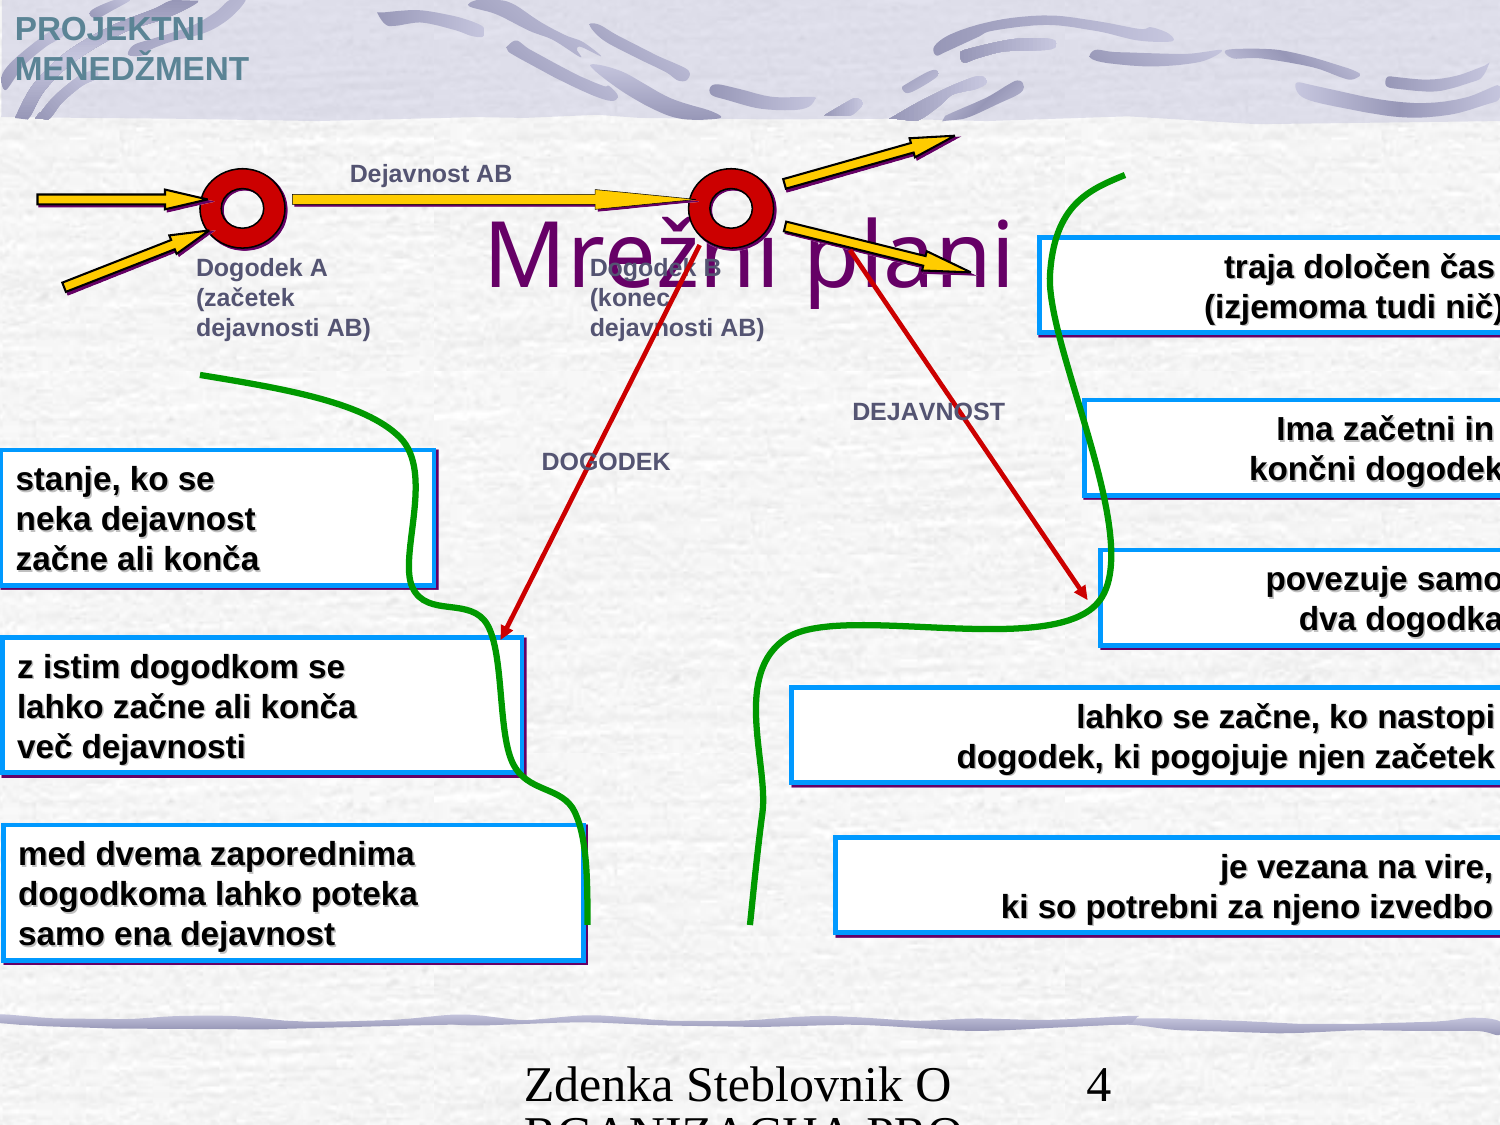

PROJEKTNI MENEDŽMENT
# Mrežni plani
Dejavnost AB
traja določen čas
(izjemoma tudi nič)
Dogodek A
(začetek dejavnosti AB)
Dogodek B
(konec dejavnosti AB)
DOGODEK
DEJAVNOST
Ima začetni in
končni dogodek
stanje, ko se
neka dejavnost
začne ali konča
povezuje samo
dva dogodka
z istim dogodkom se
lahko začne ali konča
več dejavnosti
lahko se začne, ko nastopi
dogodek, ki pogojuje njen začetek
med dvema zaporednima
dogodkoma lahko poteka
samo ena dejavnost
je vezana na vire,
ki so potrebni za njeno izvedbo
Zdenka Steblovnik ORGANIZACIJA PROIZVODNJE 2
4